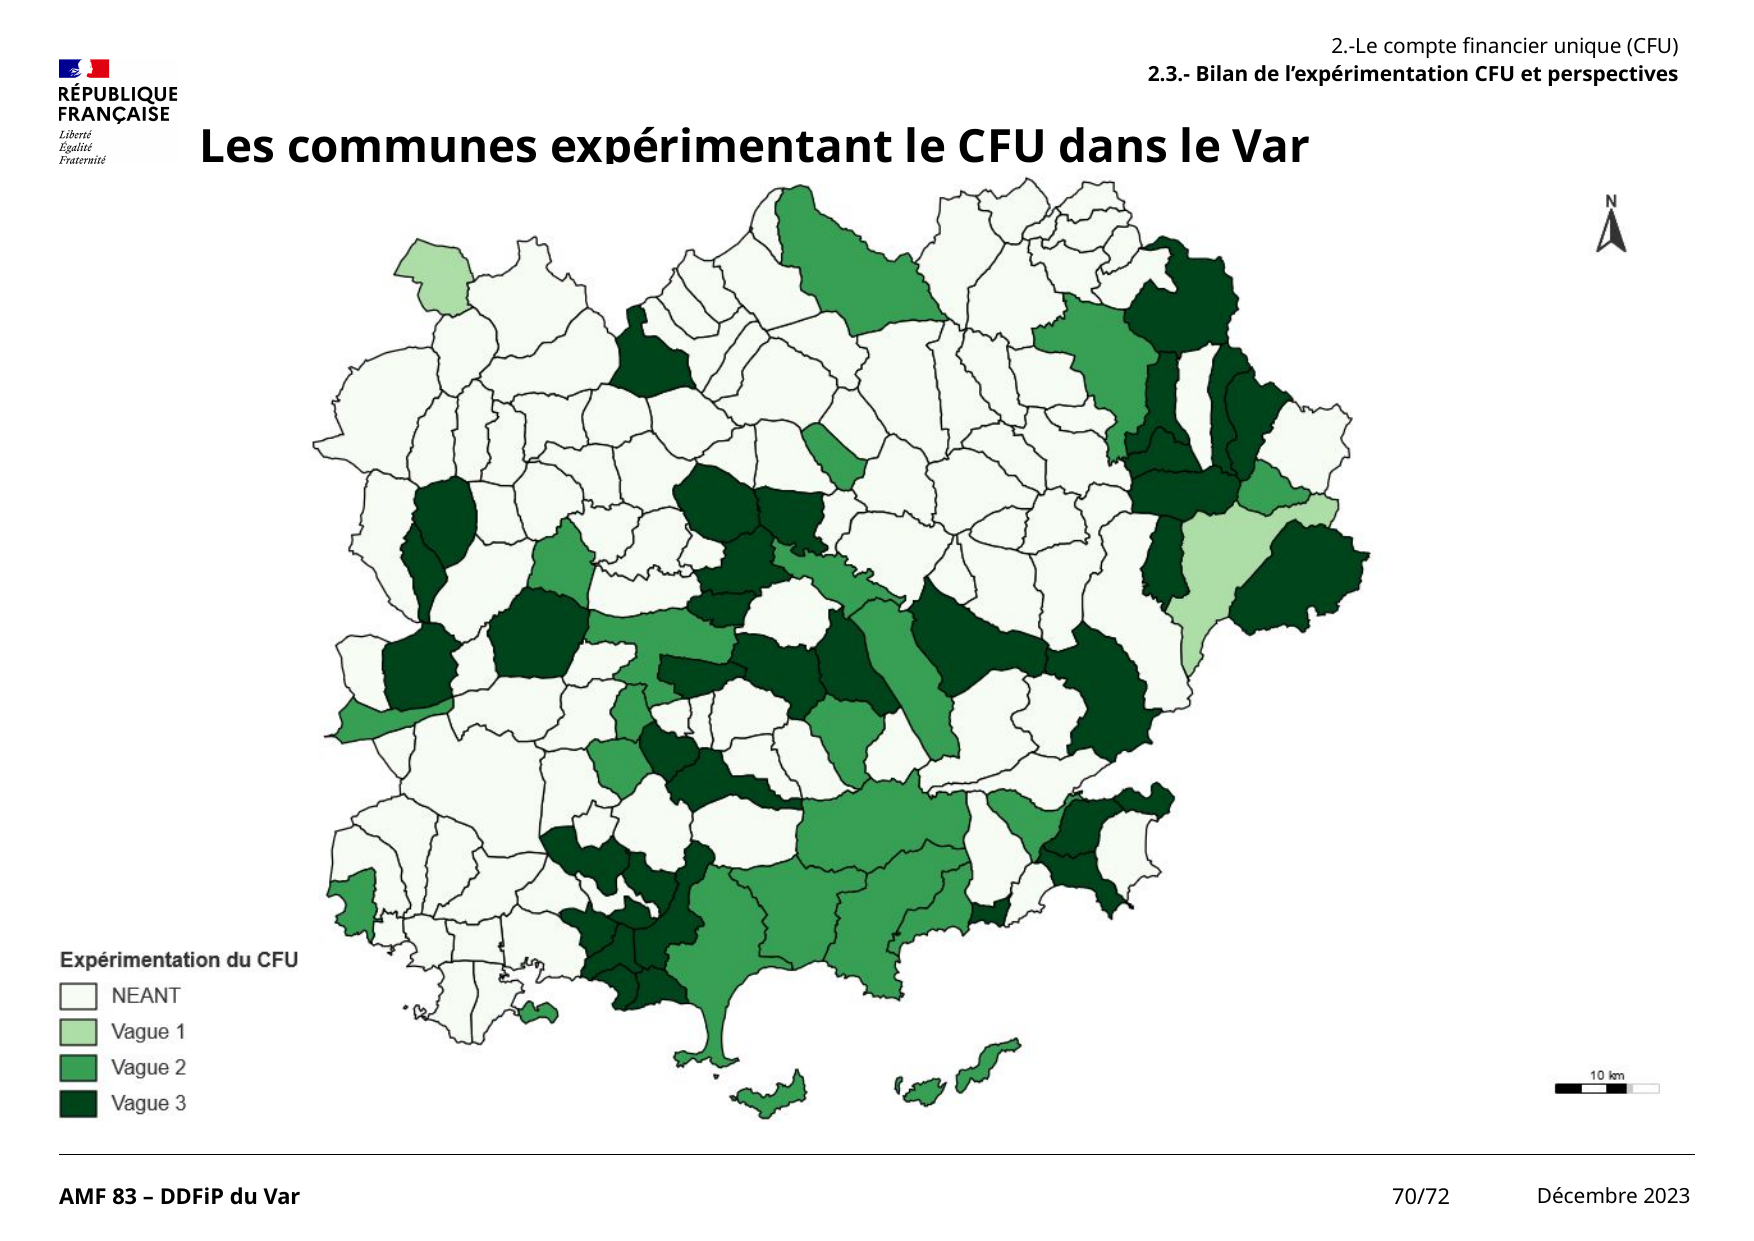

2.-Le compte financier unique (CFU)
2.3.- Bilan de l’expérimentation CFU et perspectives
Les communes expérimentant le CFU dans le Var